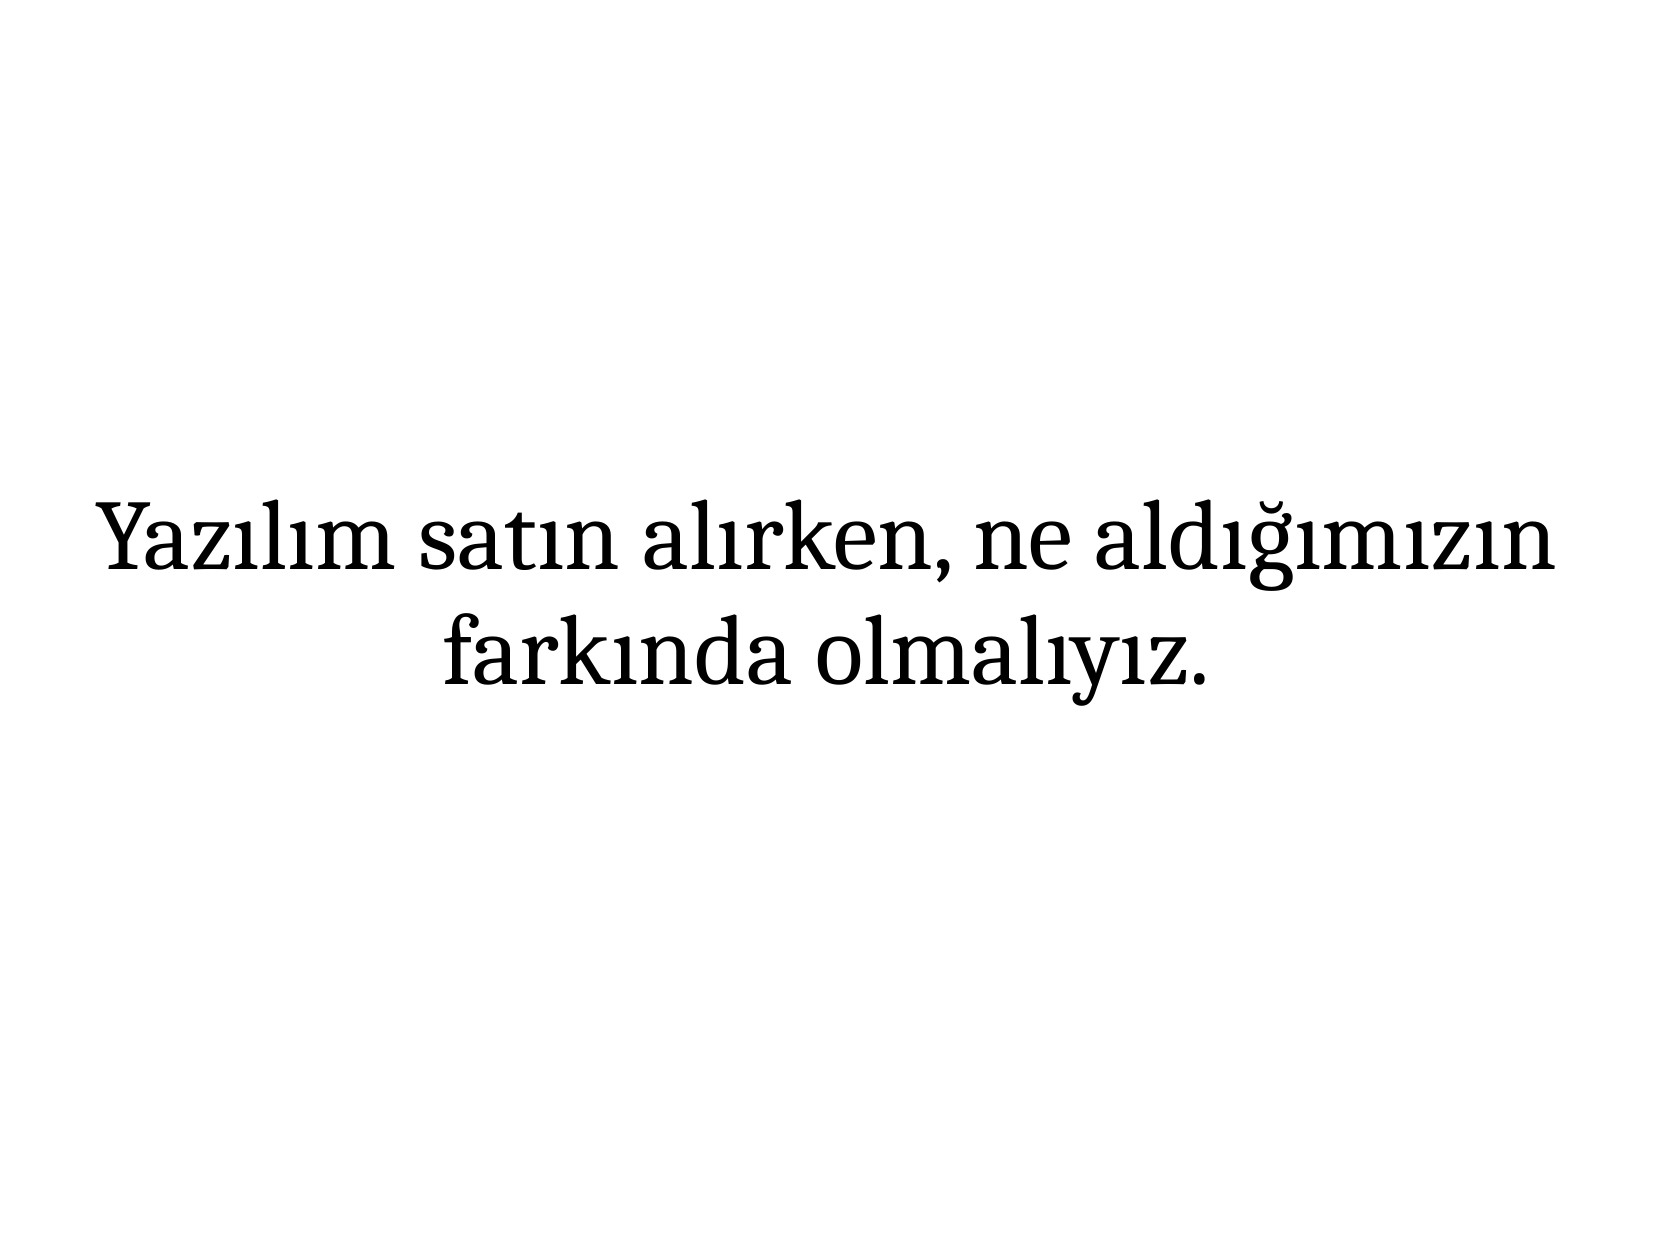

# Yazılım satın alırken, ne aldığımızın farkında olmalıyız.